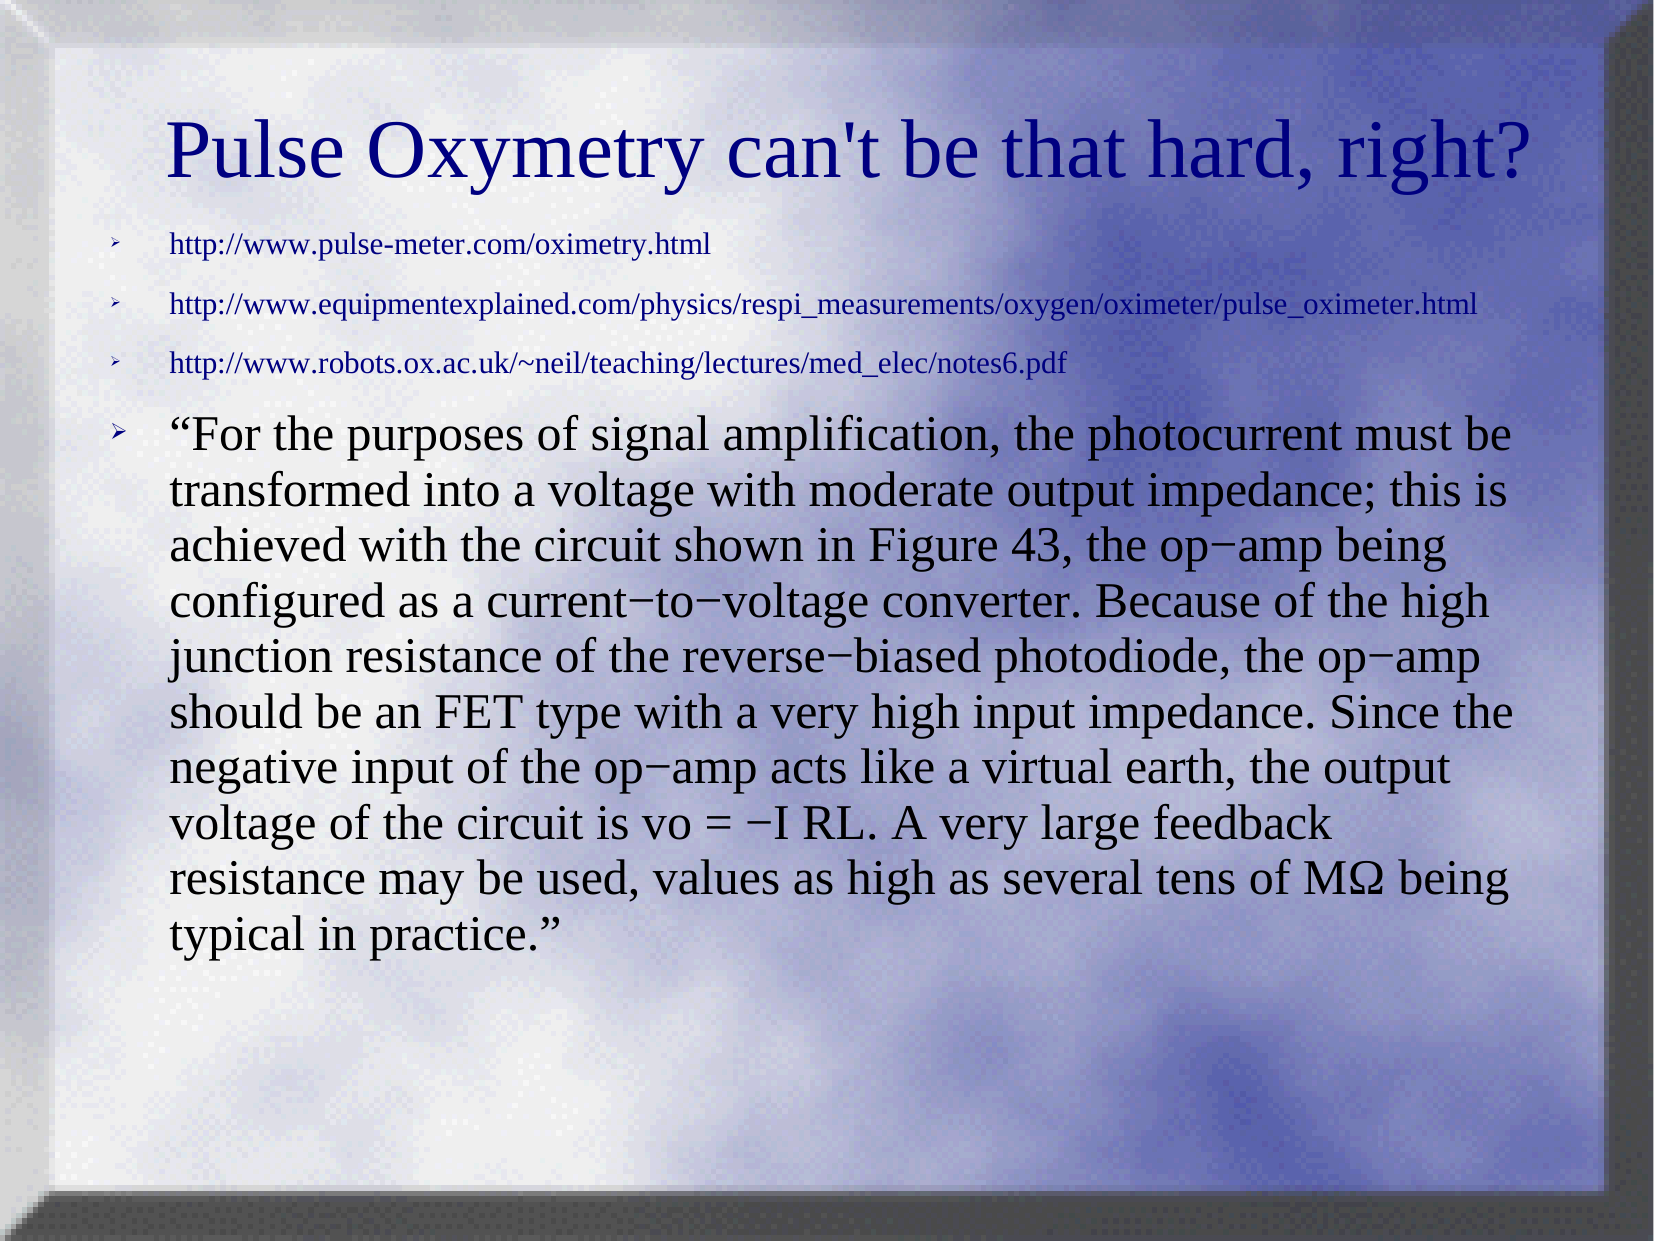

# Pulse Oxymetry can't be that hard, right?
http://www.pulse-meter.com/oximetry.html
http://www.equipmentexplained.com/physics/respi_measurements/oxygen/oximeter/pulse_oximeter.html
http://www.robots.ox.ac.uk/~neil/teaching/lectures/med_elec/notes6.pdf
“For the purposes of signal amplification, the photocurrent must be transformed into a voltage with moderate output impedance; this is achieved with the circuit shown in Figure 43, the op−amp being configured as a current−to−voltage converter. Because of the high junction resistance of the reverse−biased photodiode, the op−amp should be an FET type with a very high input impedance. Since the negative input of the op−amp acts like a virtual earth, the output voltage of the circuit is vo = −I RL. A very large feedback resistance may be used, values as high as several tens of MΩ being typical in practice.”